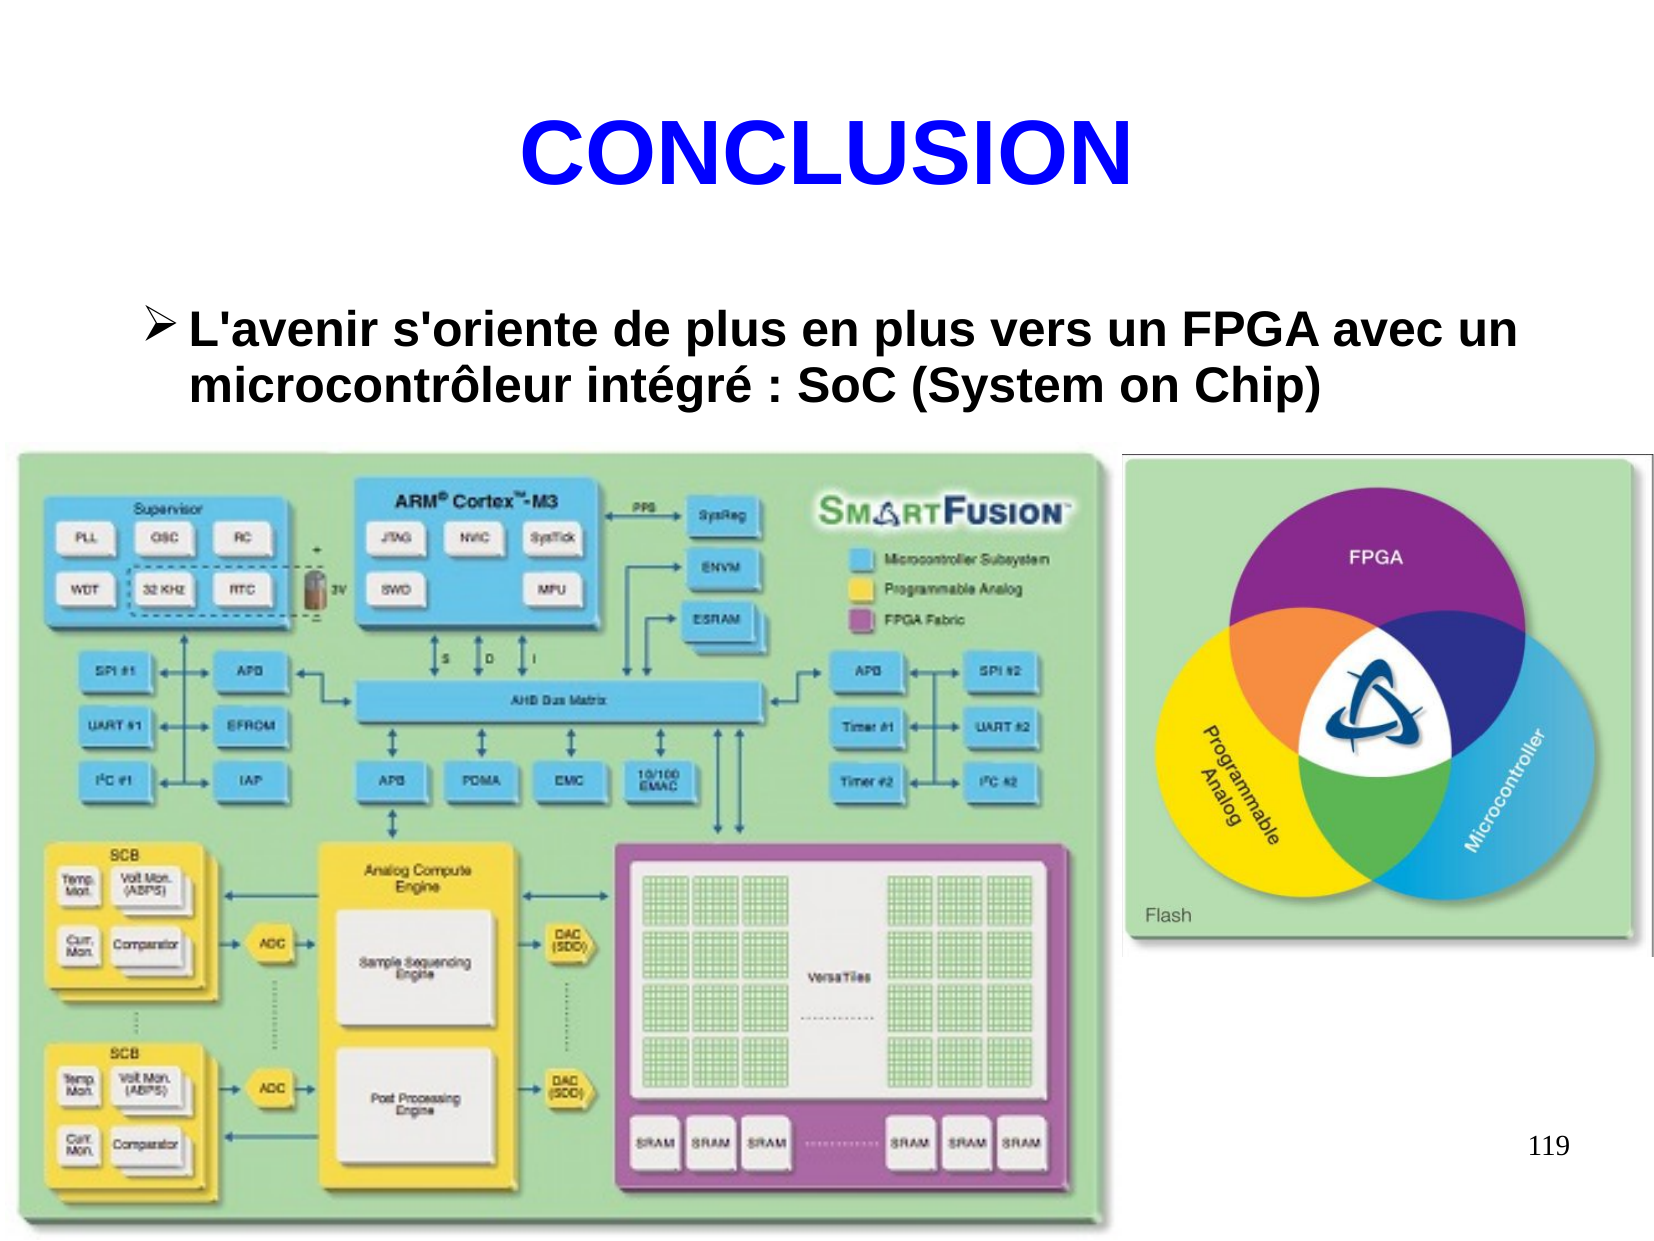

# CONCLUSION
L'avenir s'oriente de plus en plus vers un FPGA avec un microcontrôleur intégré : SoC (System on Chip)
119